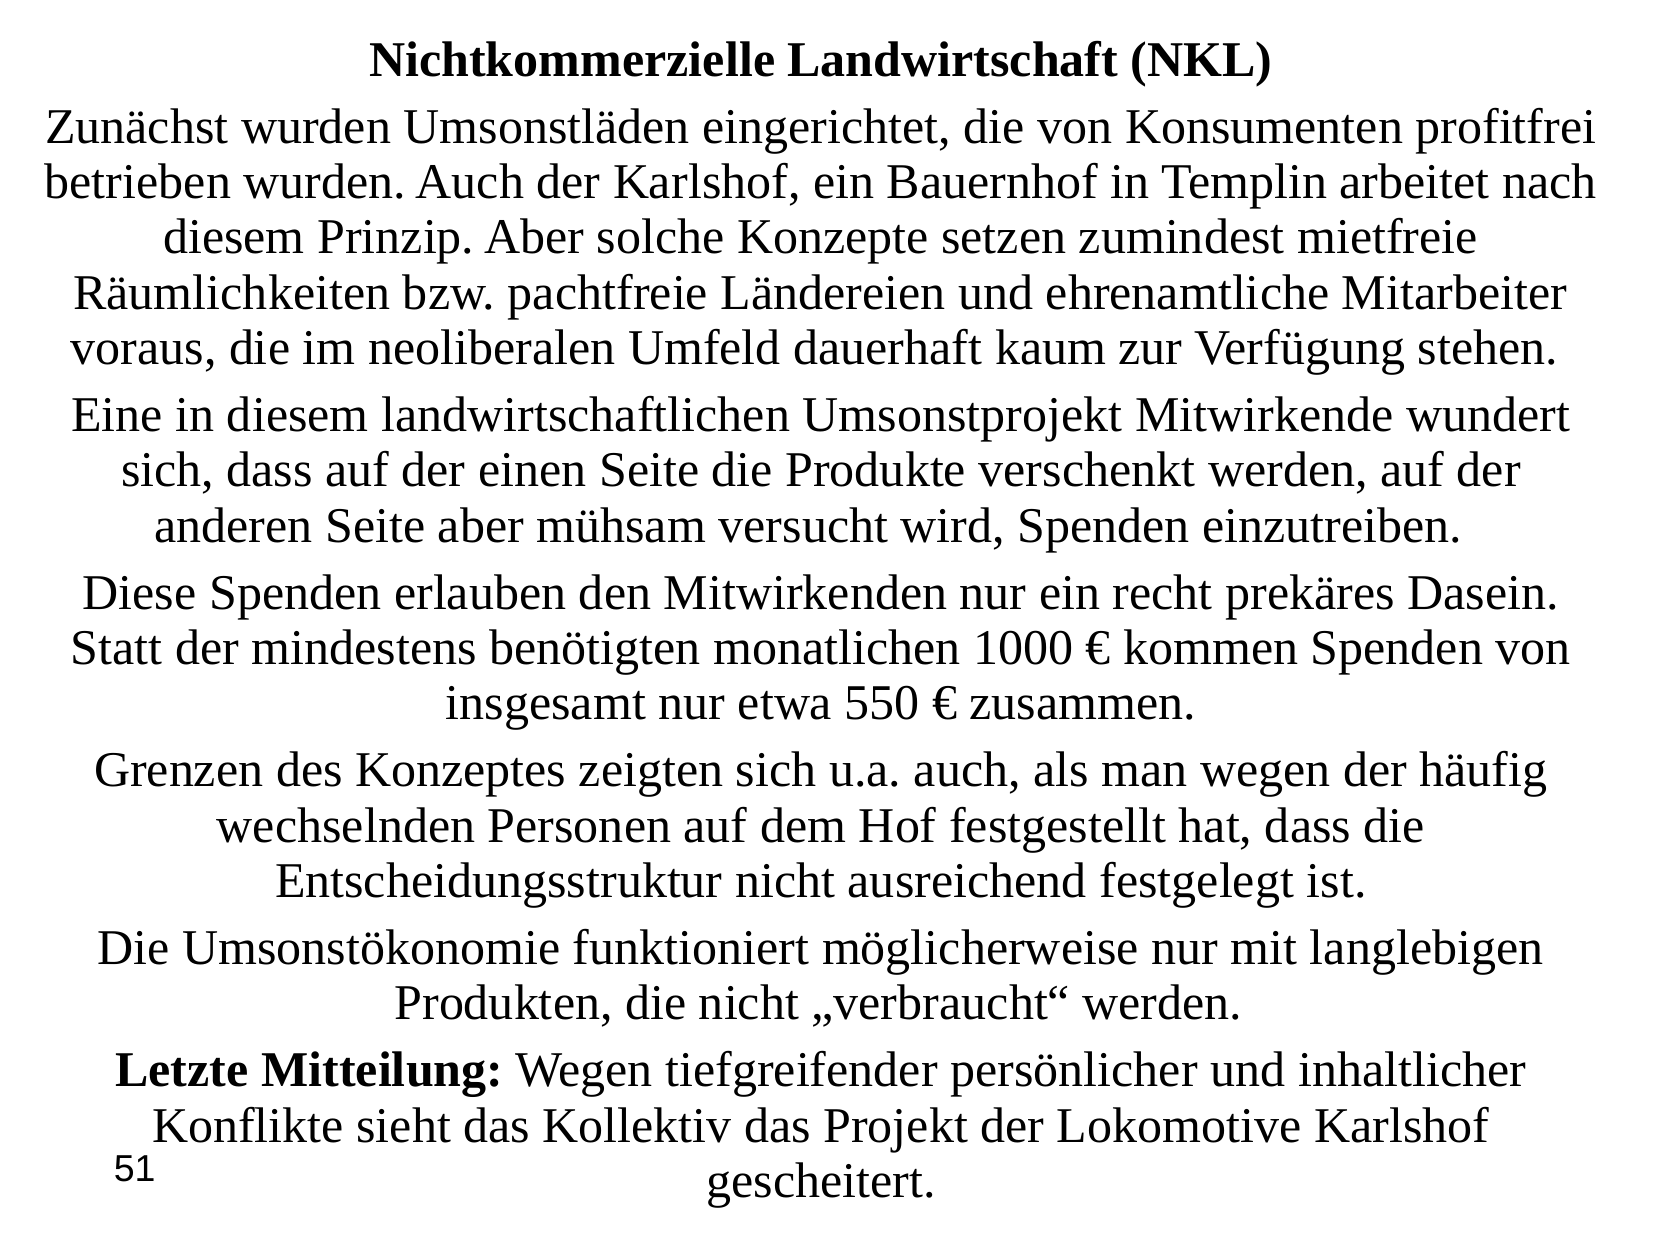

Nichtkommerzielle Landwirtschaft (NKL)
Zunächst wurden Umsonstläden eingerichtet, die von Konsumenten profitfrei betrieben wurden. Auch der Karlshof, ein Bauernhof in Templin arbeitet nach diesem Prinzip. Aber solche Konzepte setzen zumindest mietfreie Räumlichkeiten bzw. pachtfreie Ländereien und ehrenamtliche Mitarbeiter voraus, die im neoliberalen Umfeld dauerhaft kaum zur Verfügung stehen.
Eine in diesem landwirtschaftlichen Umsonstprojekt Mitwirkende wundert sich, dass auf der einen Seite die Produkte verschenkt werden, auf der anderen Seite aber mühsam versucht wird, Spenden einzutreiben.
Diese Spenden erlauben den Mitwirkenden nur ein recht prekäres Dasein. Statt der mindestens benötigten monatlichen 1000 € kommen Spenden von insgesamt nur etwa 550 € zusammen.
Grenzen des Konzeptes zeigten sich u.a. auch, als man wegen der häufig wechselnden Personen auf dem Hof festgestellt hat, dass die Entscheidungsstruktur nicht ausreichend festgelegt ist.
Die Umsonstökonomie funktioniert möglicherweise nur mit langlebigen Produkten, die nicht „verbraucht“ werden.
Letzte Mitteilung: Wegen tiefgreifender persönlicher und inhaltlicher Konflikte sieht das Kollektiv das Projekt der Lokomotive Karlshof gescheitert.